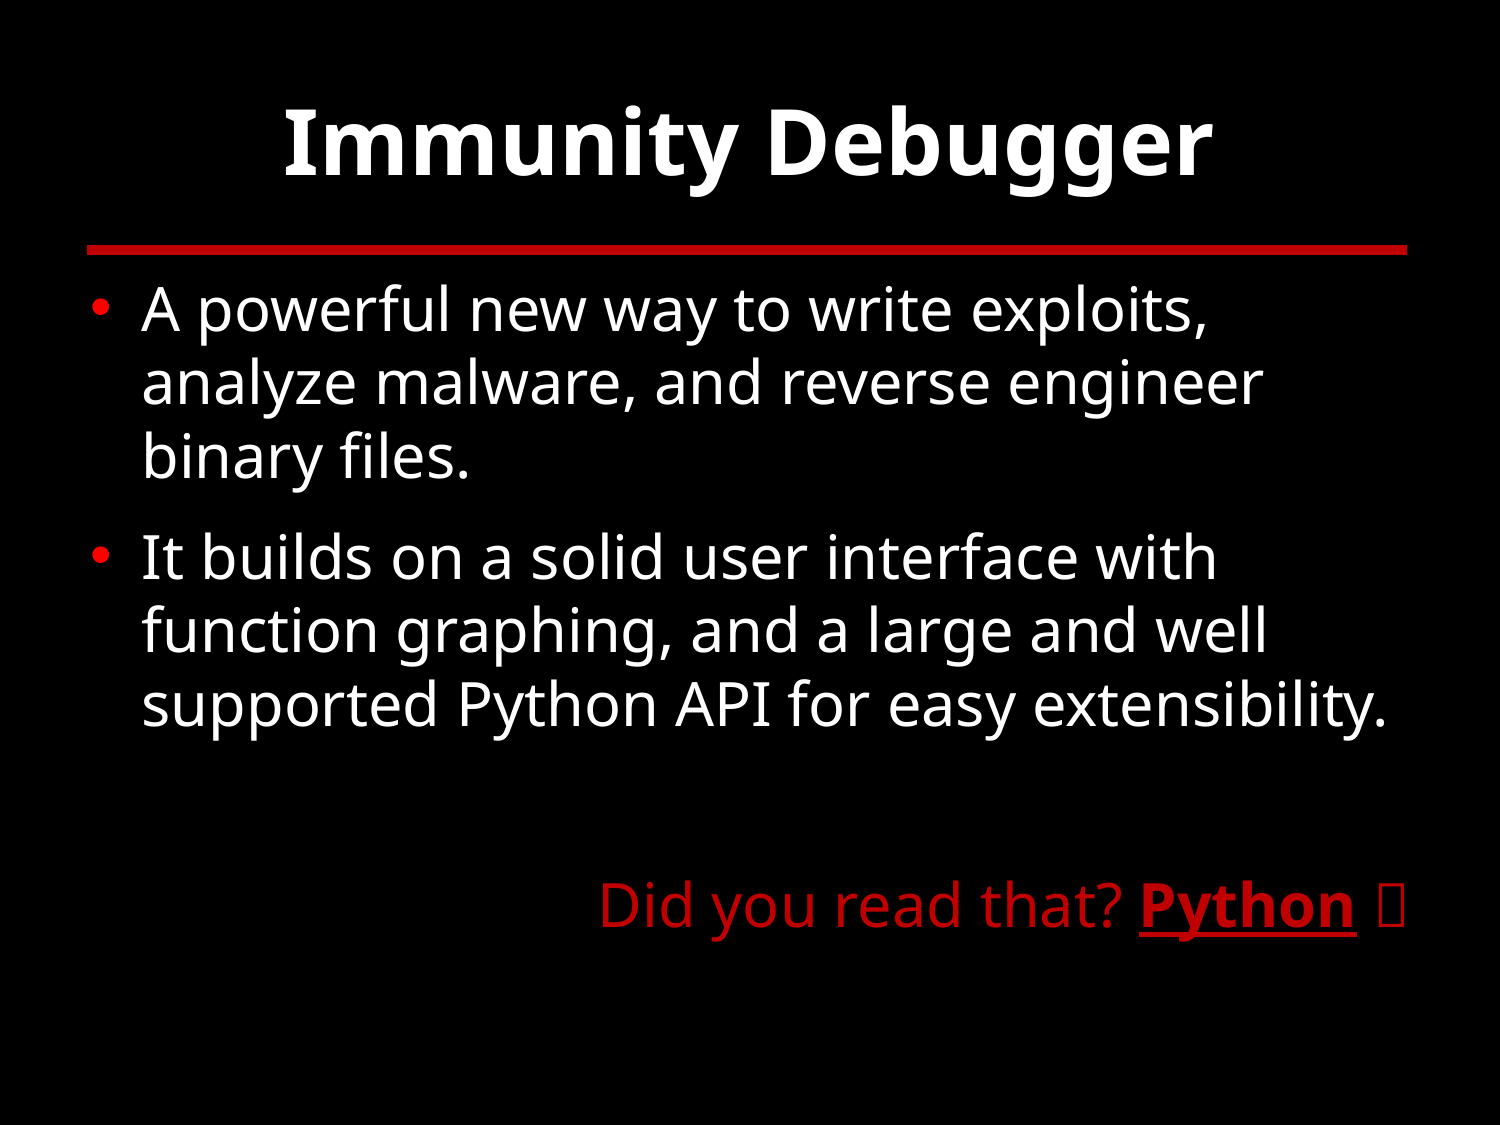

# Immunity Debugger
A powerful new way to write exploits, analyze malware, and reverse engineer binary files.
It builds on a solid user interface with function graphing, and a large and well supported Python API for easy extensibility.
Did you read that? Python 